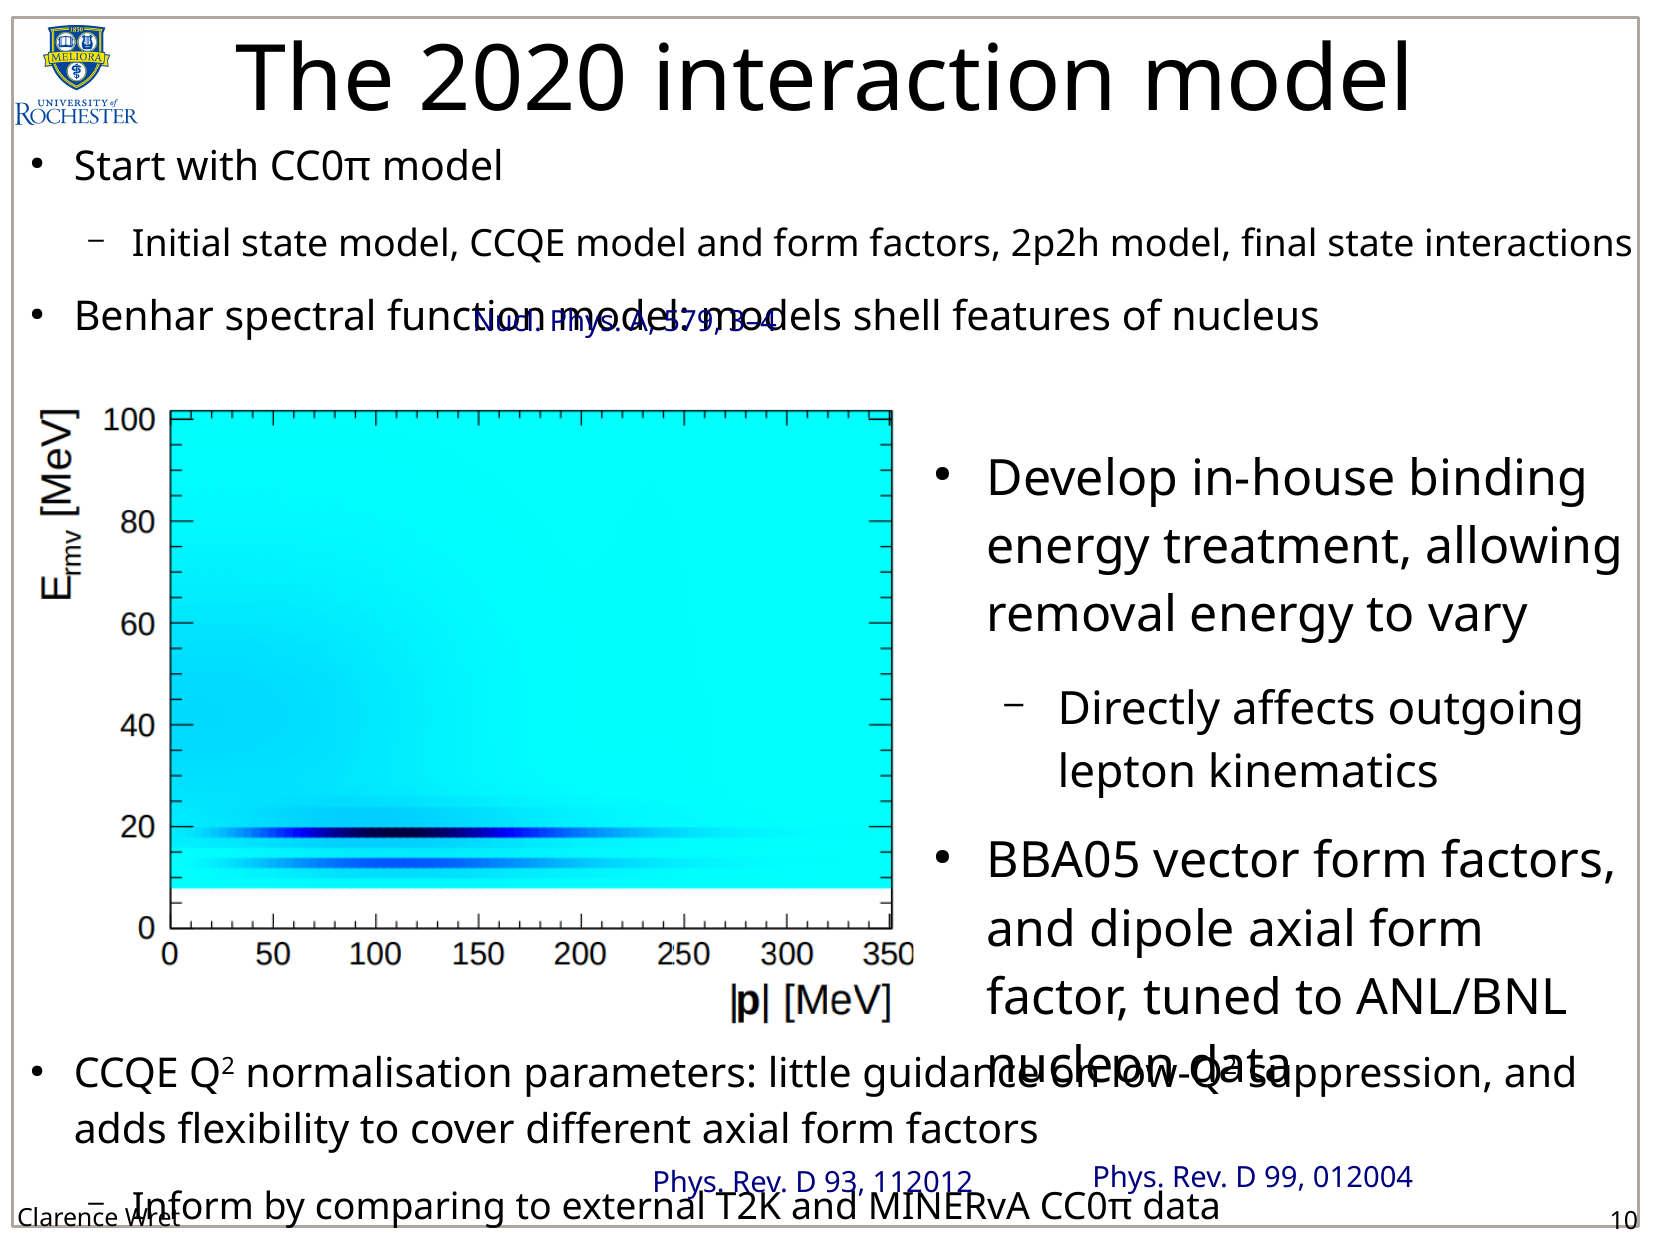

# The 2020 interaction model
Start with CC0π model
Initial state model, CCQE model and form factors, 2p2h model, final state interactions
Benhar spectral function model: models shell features of nucleus
CCQE Q2 normalisation parameters: little guidance on low-Q2 suppression, and adds flexibility to cover different axial form factors
Inform by comparing to external T2K and MINERvA CC0π data
Nucl. Phys. A, 579, 3–4
Develop in-house binding energy treatment, allowing removal energy to vary
Directly affects outgoing lepton kinematics
BBA05 vector form factors, and dipole axial form factor, tuned to ANL/BNL nucleon data
Phys. Rev. D 99, 012004
Phys. Rev. D 93, 112012